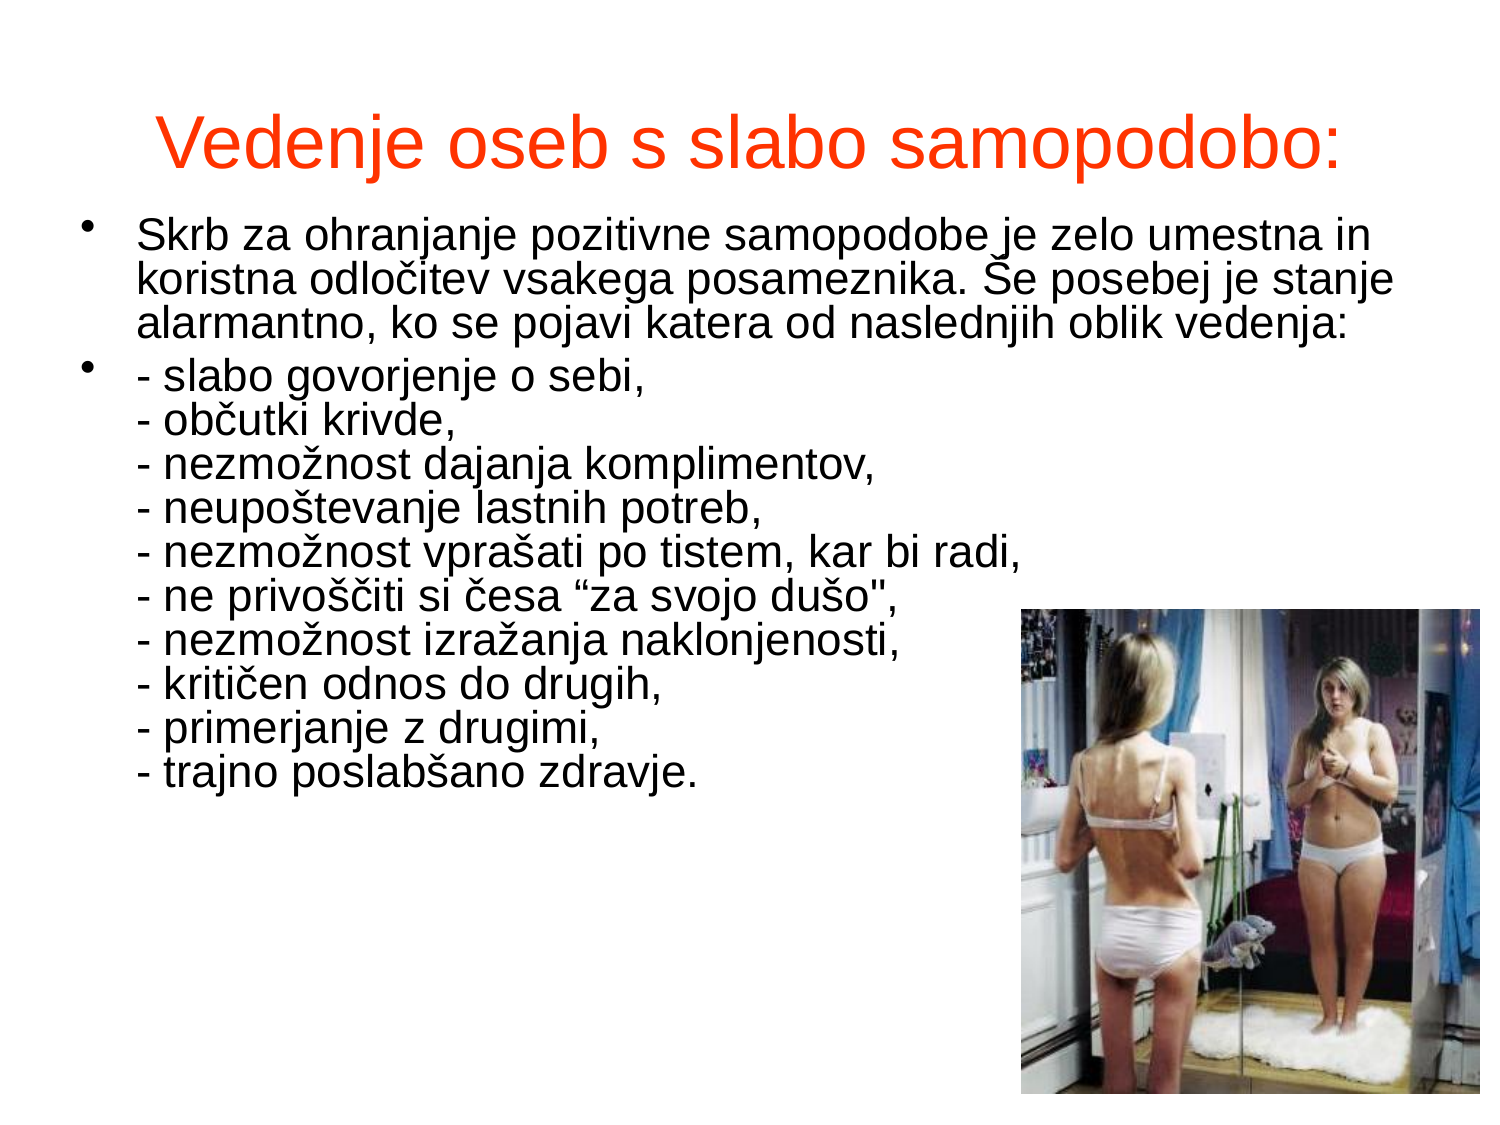

# Vedenje oseb s slabo samopodobo:
Skrb za ohranjanje pozitivne samopodobe je zelo umestna in koristna odločitev vsakega posameznika. Še posebej je stanje alarmantno, ko se pojavi katera od naslednjih oblik vedenja:
- slabo govorjenje o sebi,
- občutki krivde,
- nezmožnost dajanja komplimentov,
- neupoštevanje lastnih potreb,
- nezmožnost vprašati po tistem, kar bi radi,
- ne privoščiti si česa “za svojo dušo",
- nezmožnost izražanja naklonjenosti,
- kritičen odnos do drugih,
- primerjanje z drugimi,
- trajno poslabšano zdravje.